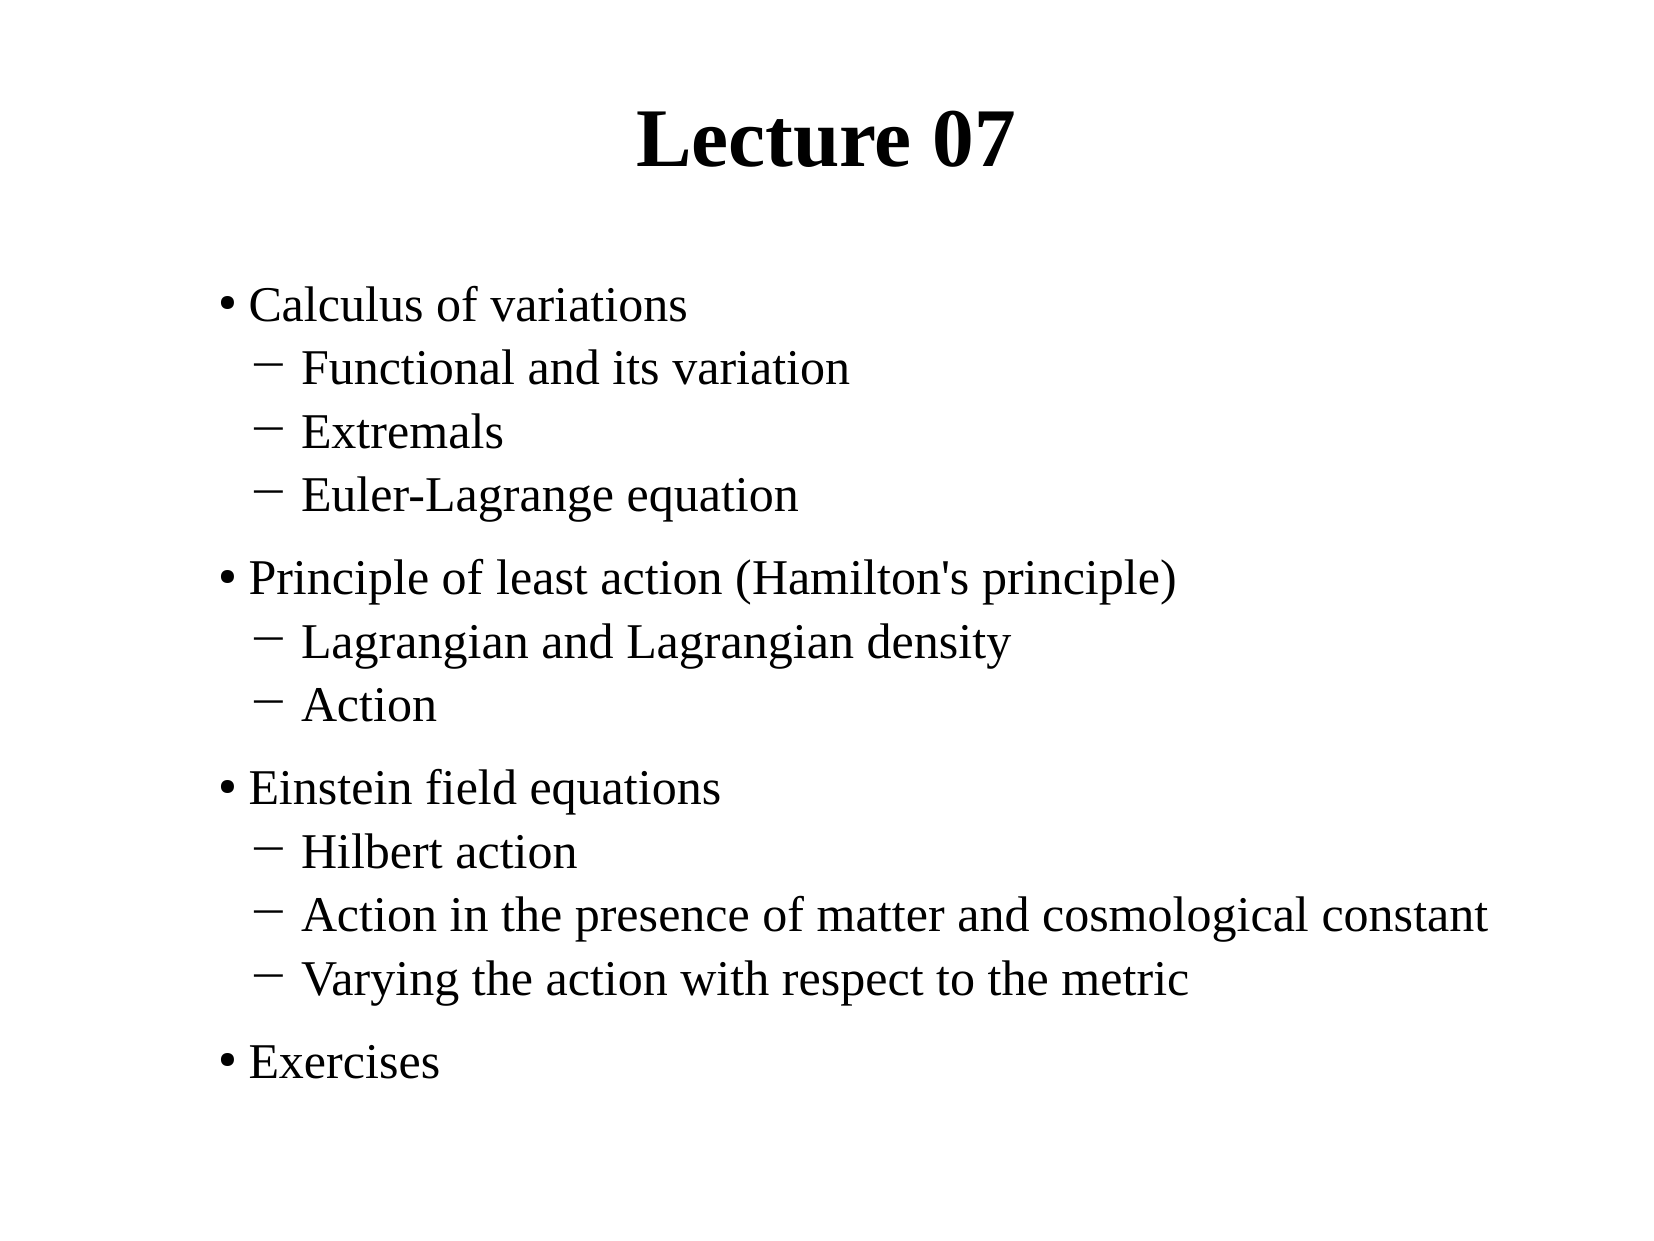

# Lecture 07
Calculus of variations
Functional and its variation
Extremals
Euler-Lagrange equation
Principle of least action (Hamilton's principle)
Lagrangian and Lagrangian density
Action
Einstein field equations
Hilbert action
Action in the presence of matter and cosmological constant
Varying the action with respect to the metric
Exercises